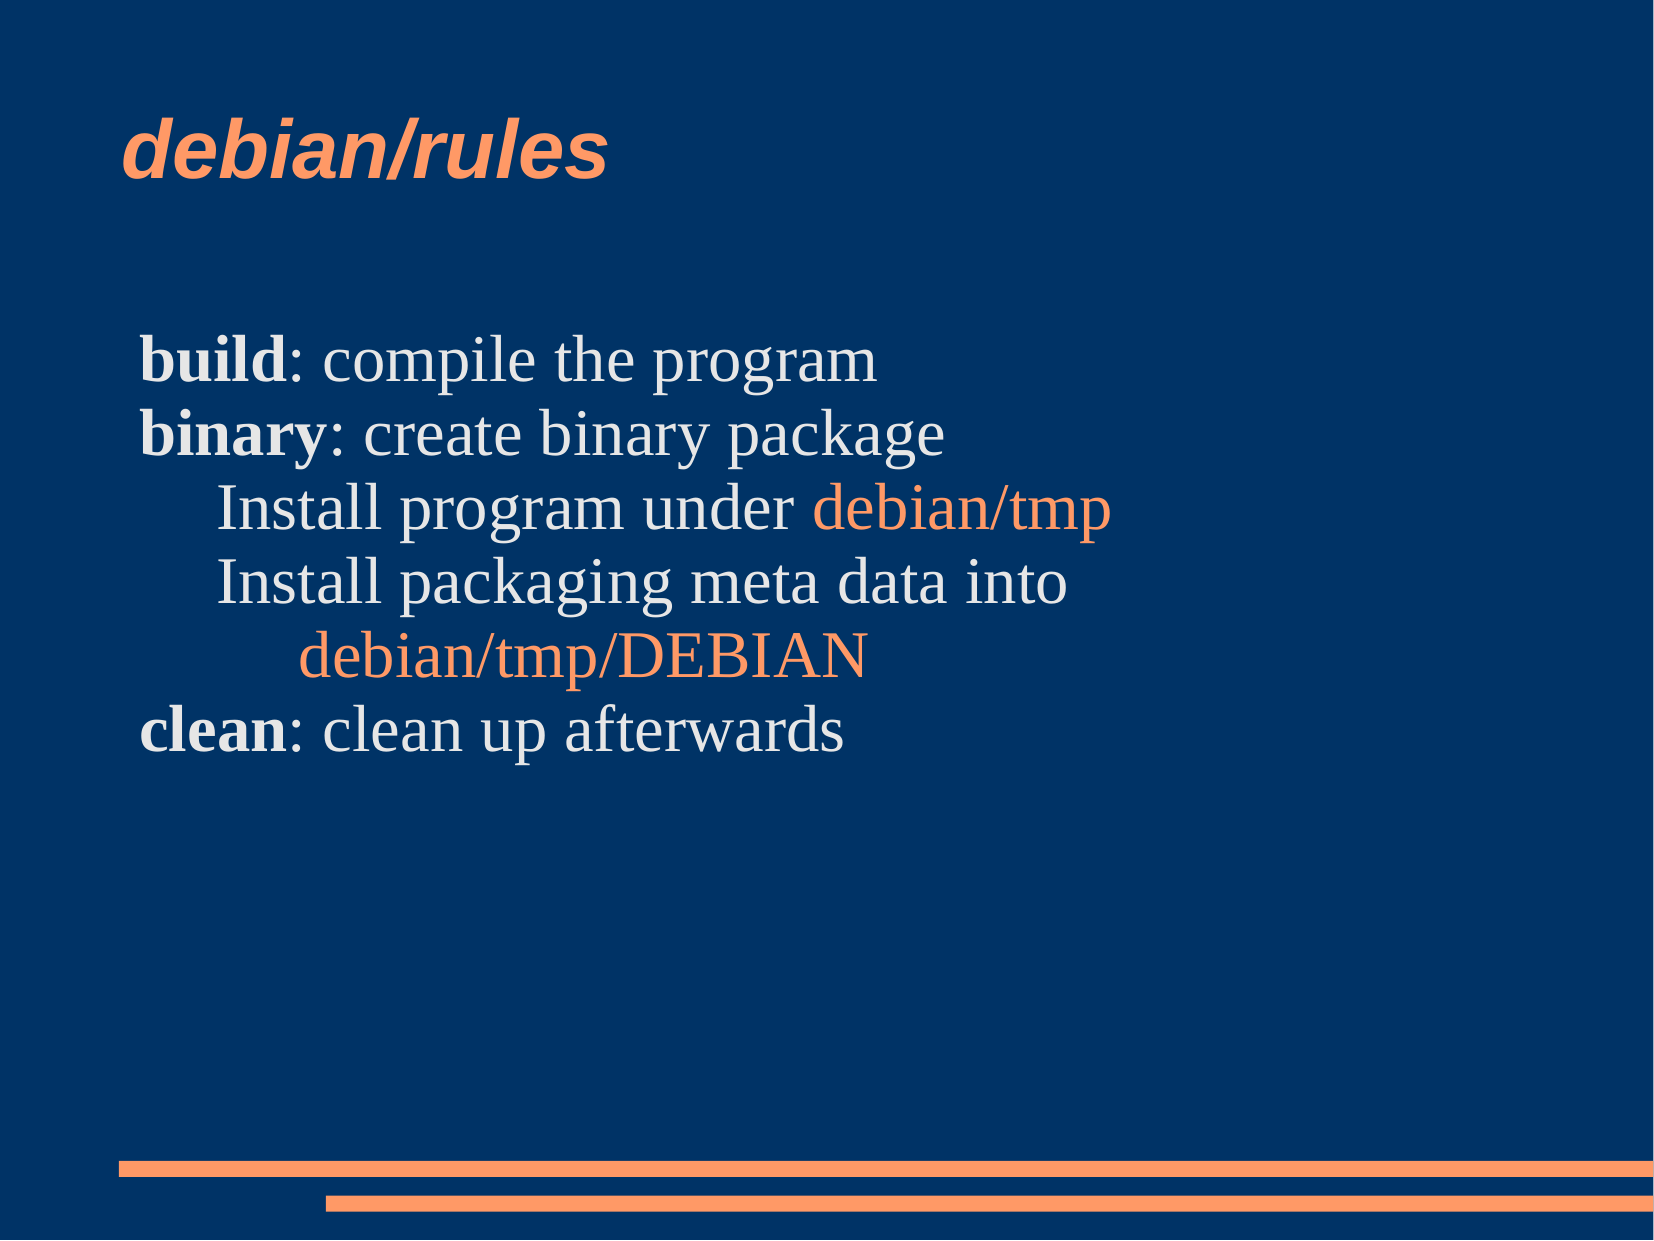

# debian/rules
build: compile the program
binary: create binary package
Install program under debian/tmp
Install packaging meta data into
debian/tmp/DEBIAN
clean: clean up afterwards